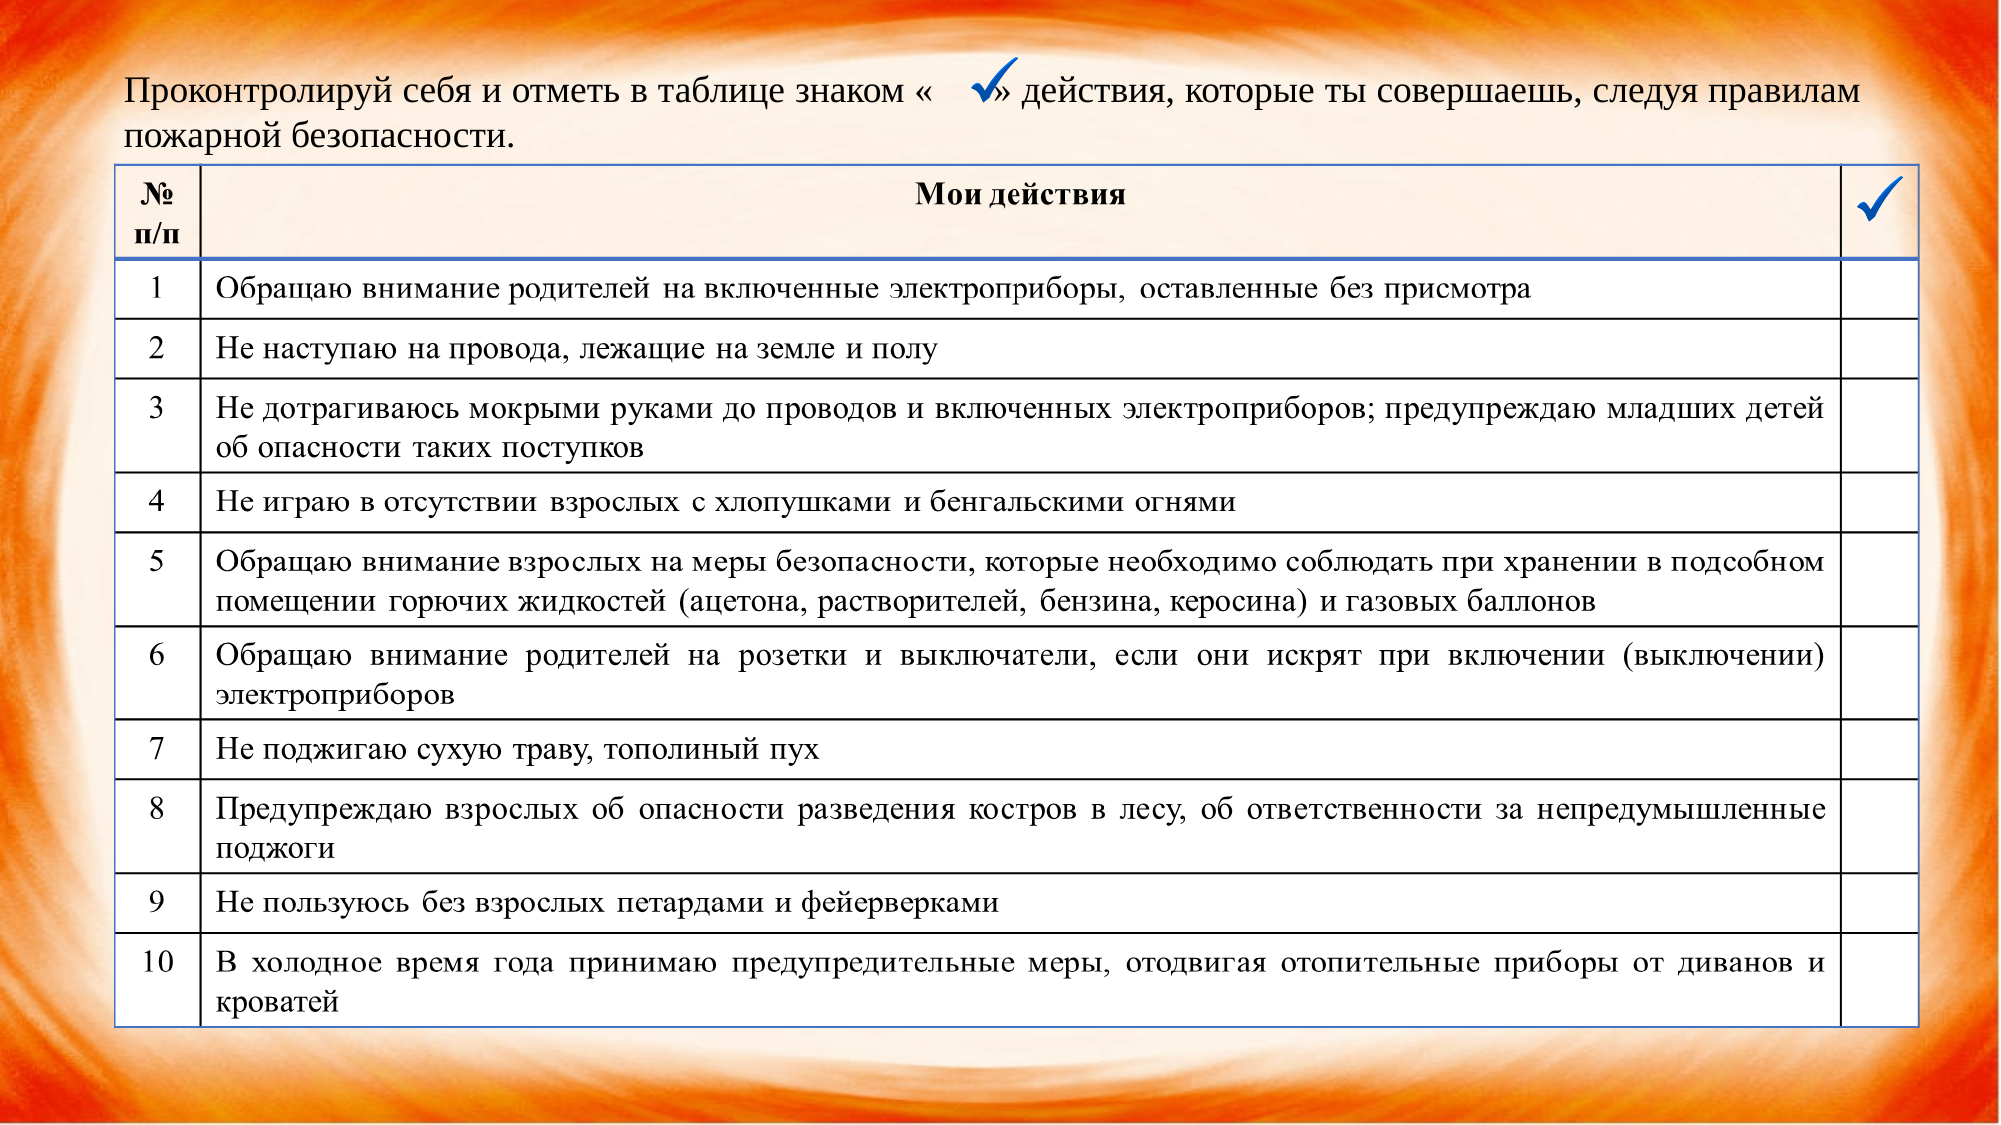

Проконтролируй себя и отметь в таблице знаком « » действия, которые ты совершаешь, следуя правилам пожарной безопасности.